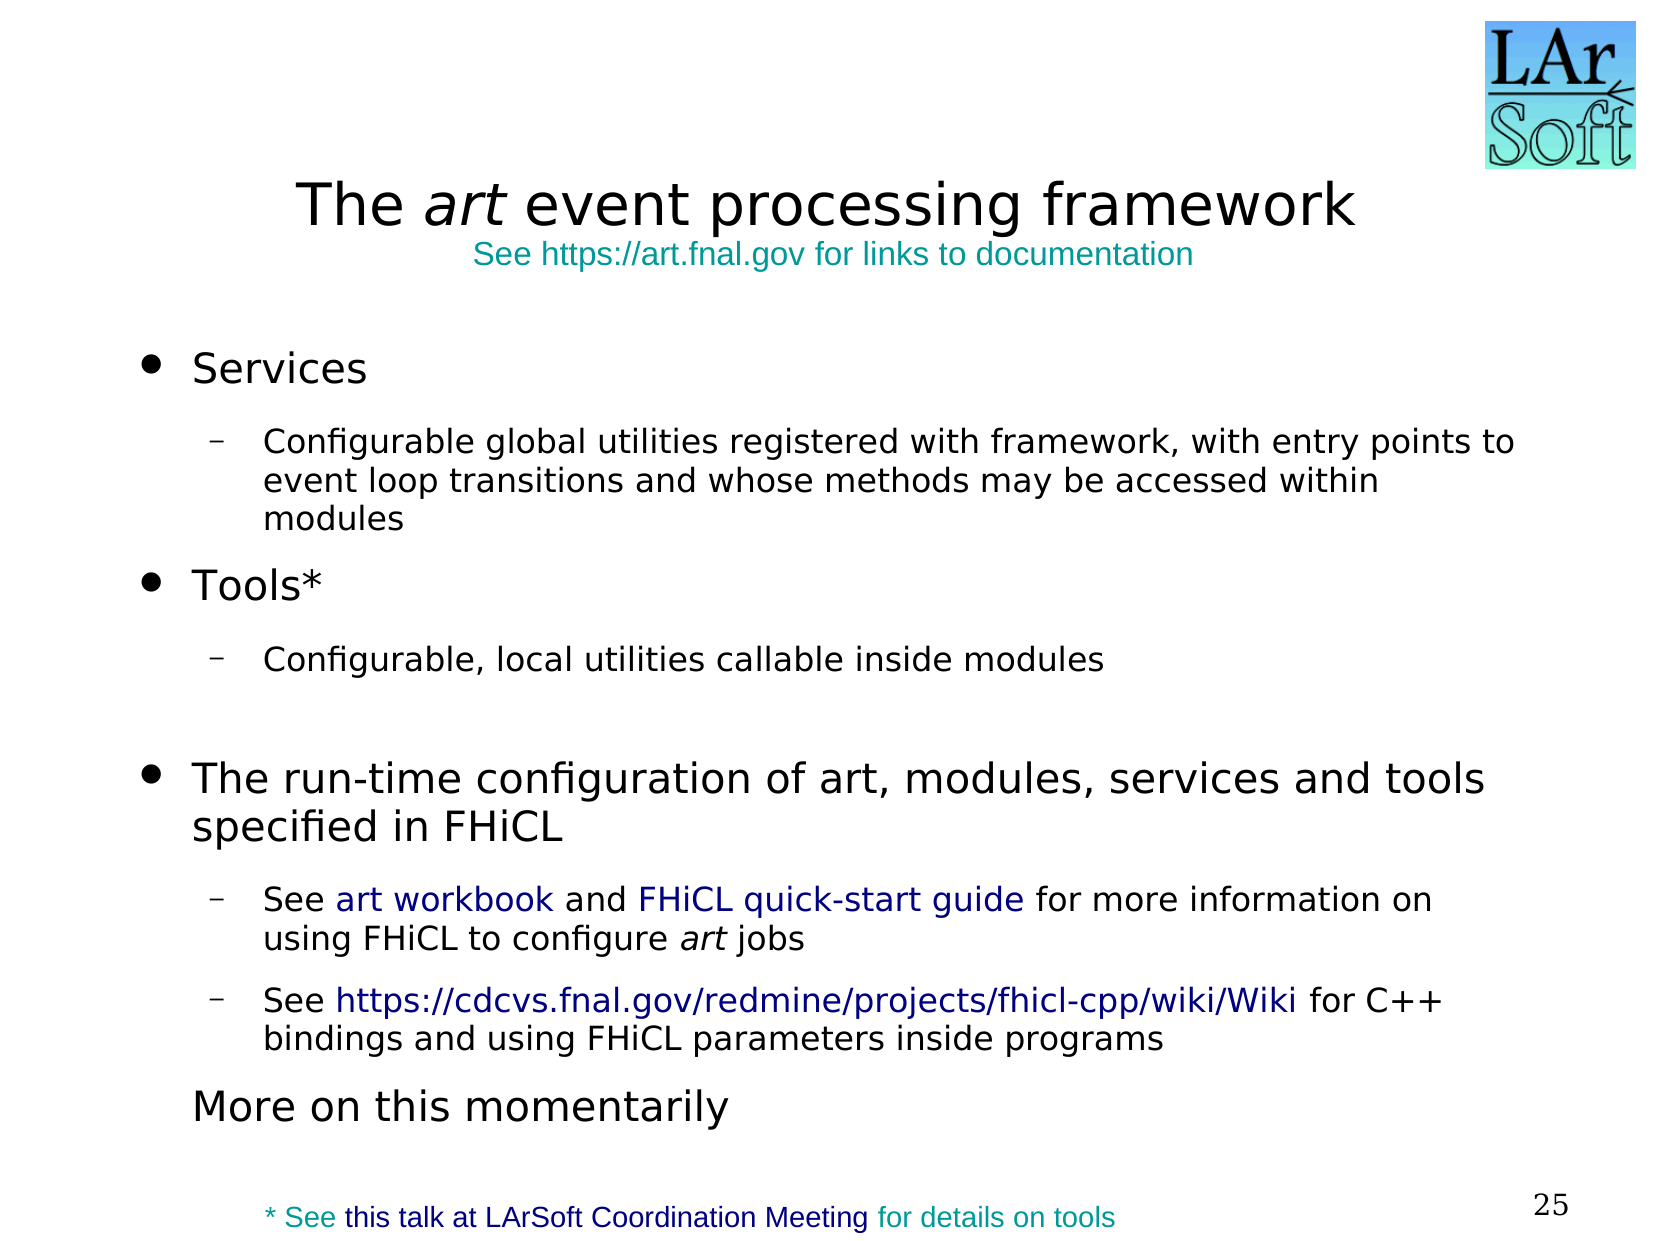

# The art event processing framework
See https://art.fnal.gov for links to documentation
Services
Configurable global utilities registered with framework, with entry points to event loop transitions and whose methods may be accessed within modules
Tools*
Configurable, local utilities callable inside modules
The run-time configuration of art, modules, services and tools specified in FHiCL
See art workbook and FHiCL quick-start guide for more information on using FHiCL to configure art jobs
See https://cdcvs.fnal.gov/redmine/projects/fhicl-cpp/wiki/Wiki for C++ bindings and using FHiCL parameters inside programs
More on this momentarily
25
* See this talk at LArSoft Coordination Meeting for details on tools